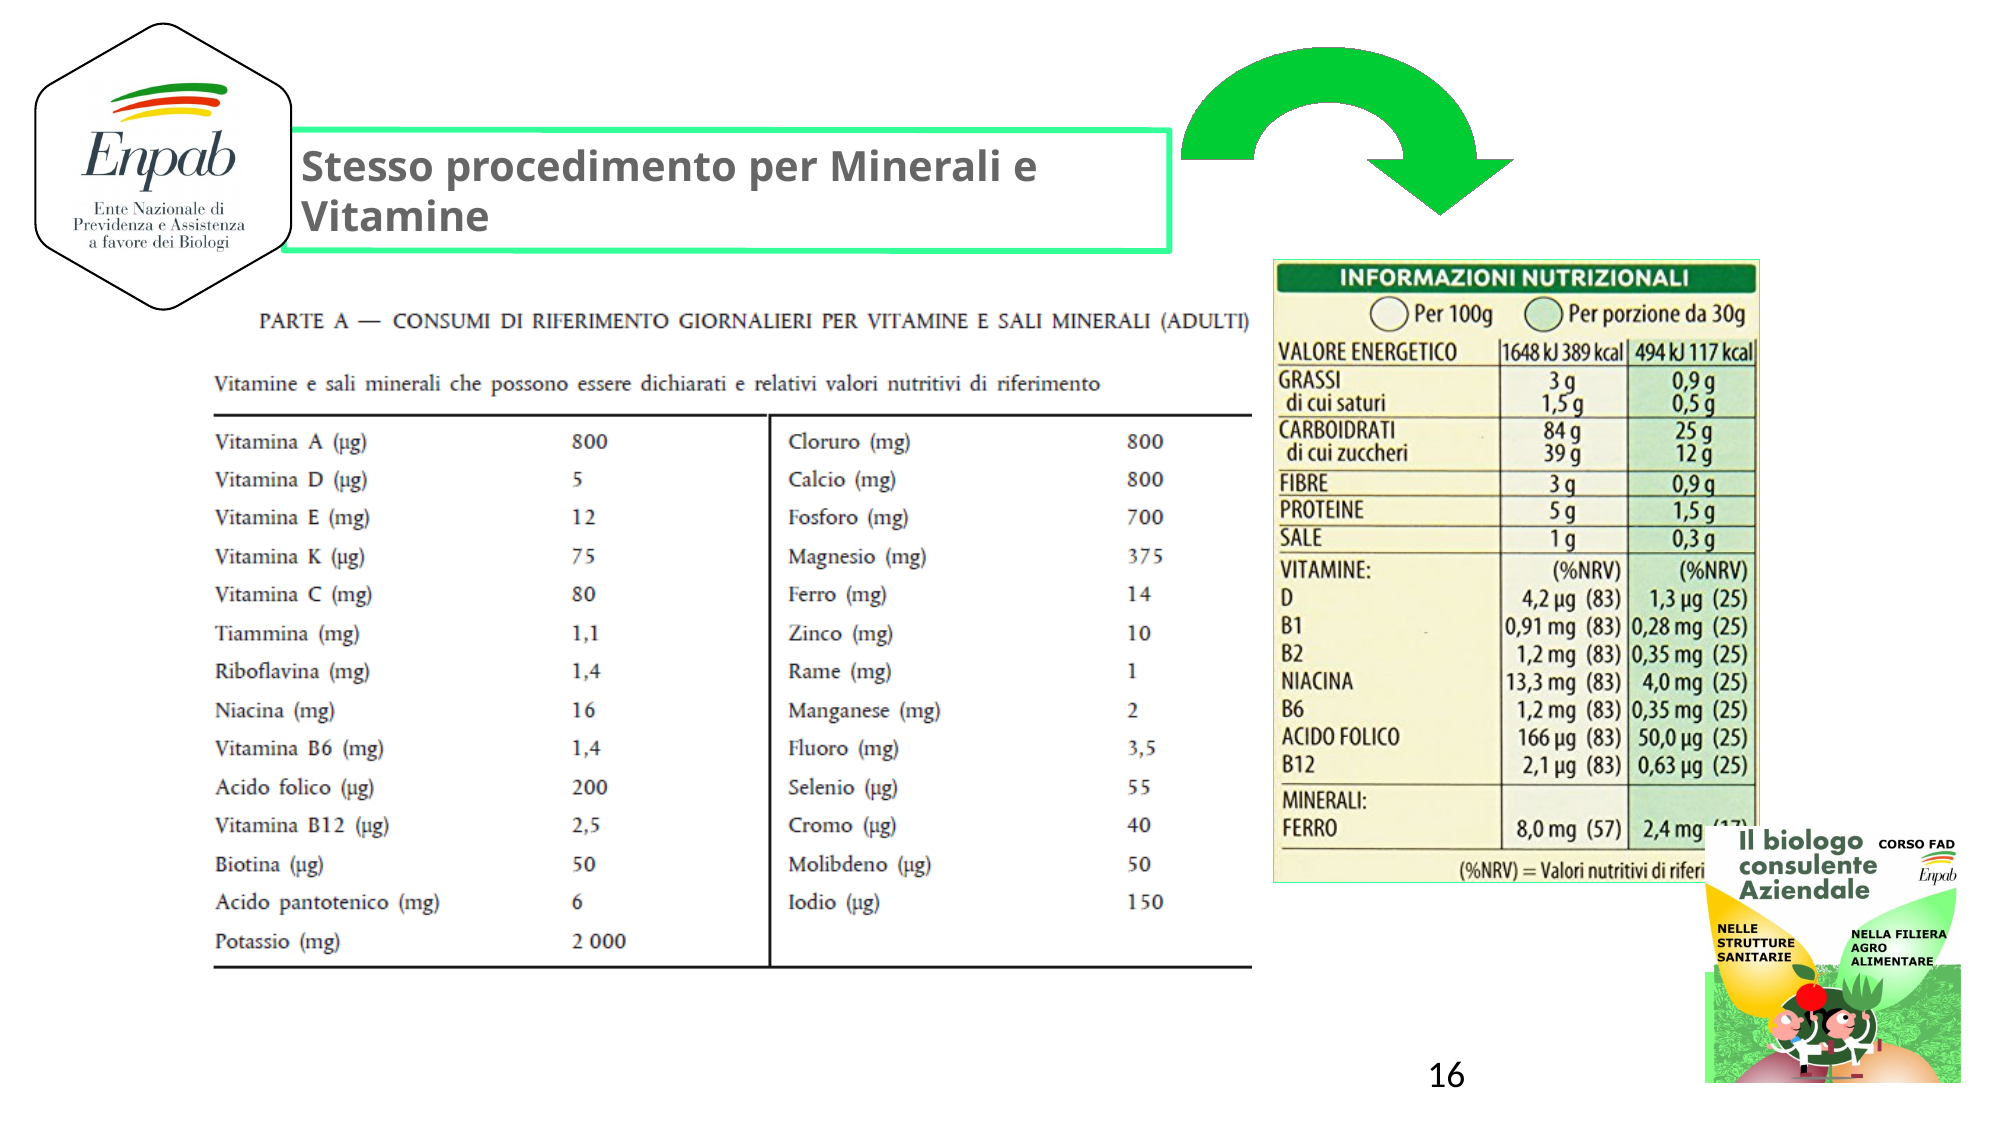

Stesso procedimento per Minerali e Vitamine
16